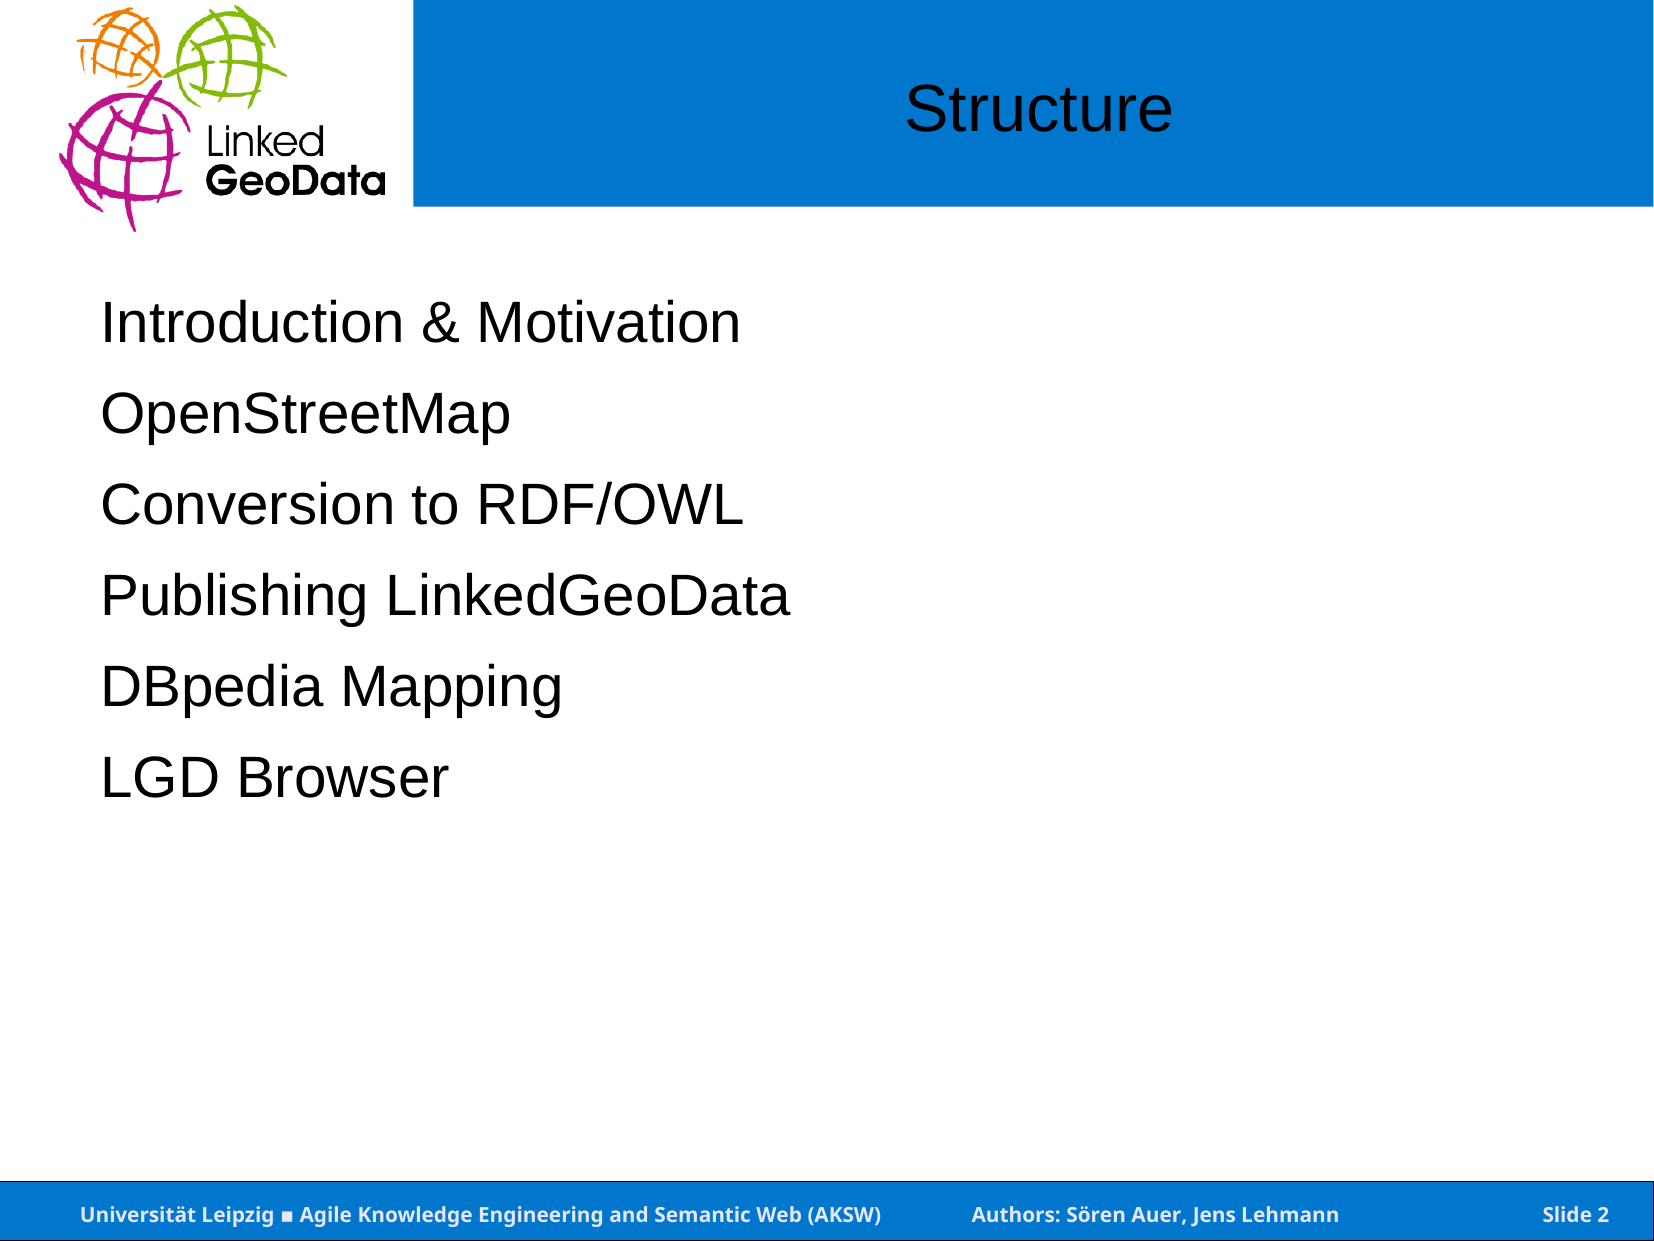

# Structure
Introduction & Motivation
OpenStreetMap
Conversion to RDF/OWL
Publishing LinkedGeoData
DBpedia Mapping
LGD Browser